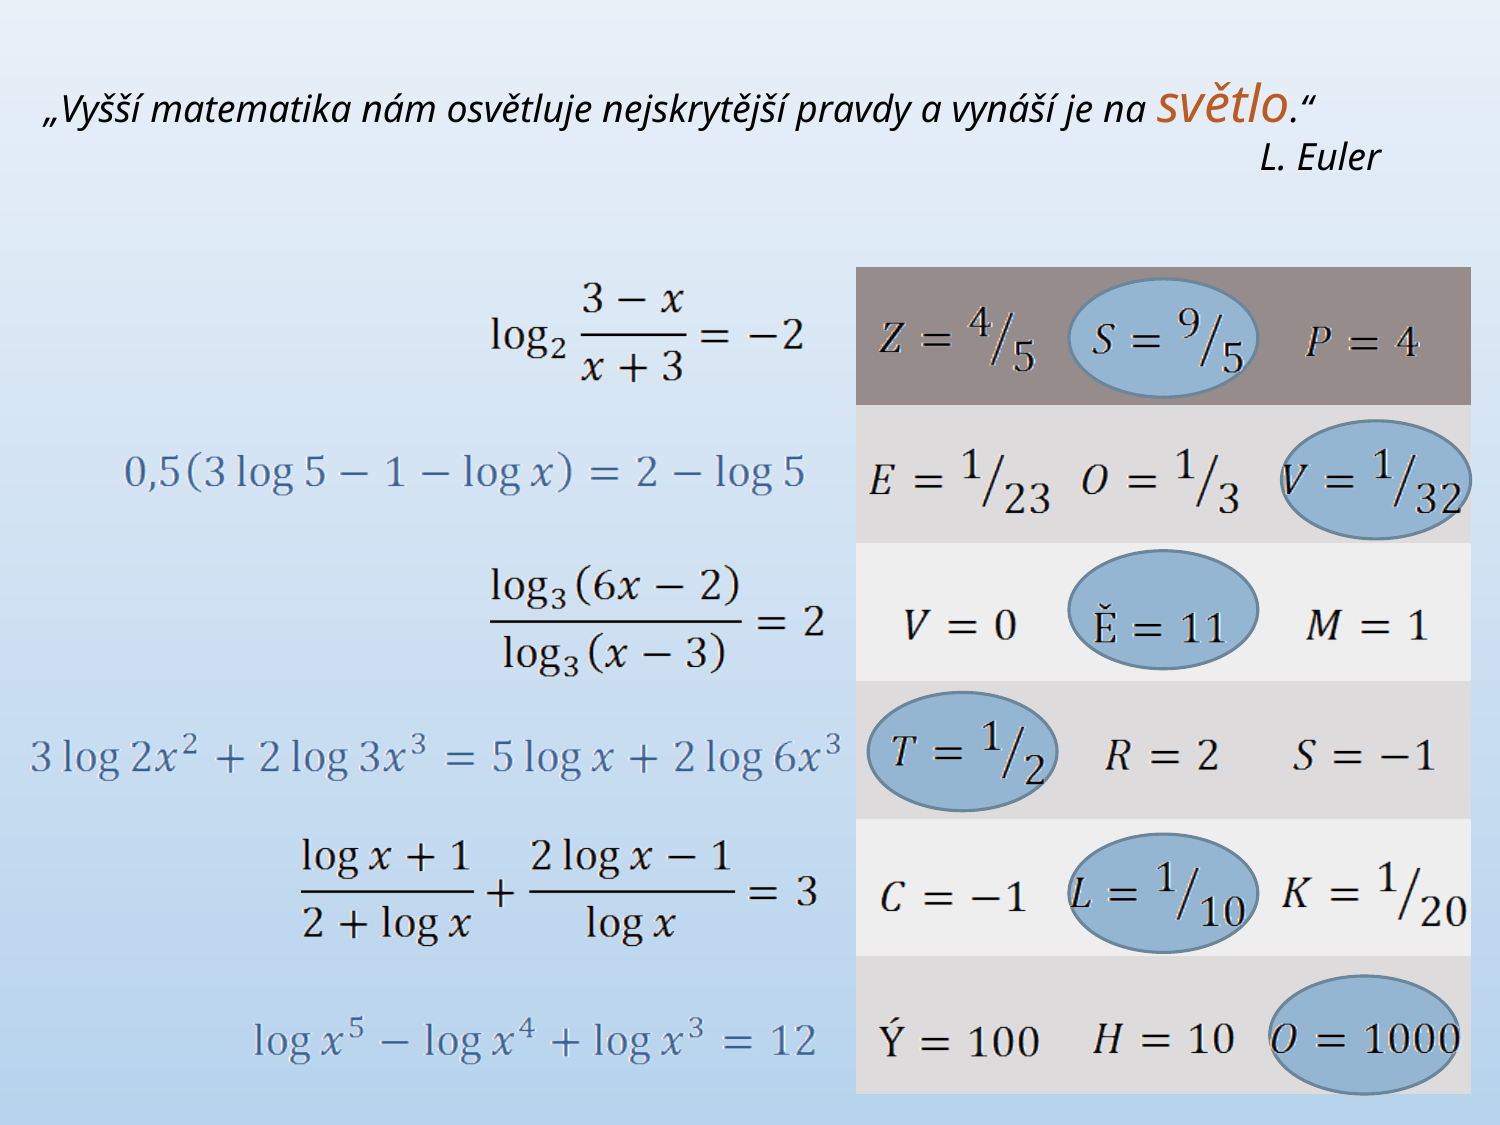

# „Vyšší matematika nám osvětluje nejskrytější pravdy a vynáší je na světlo.“ L. Euler
| | | |
| --- | --- | --- |
| | | |
| | | |
| | | |
| | | |
| | | |